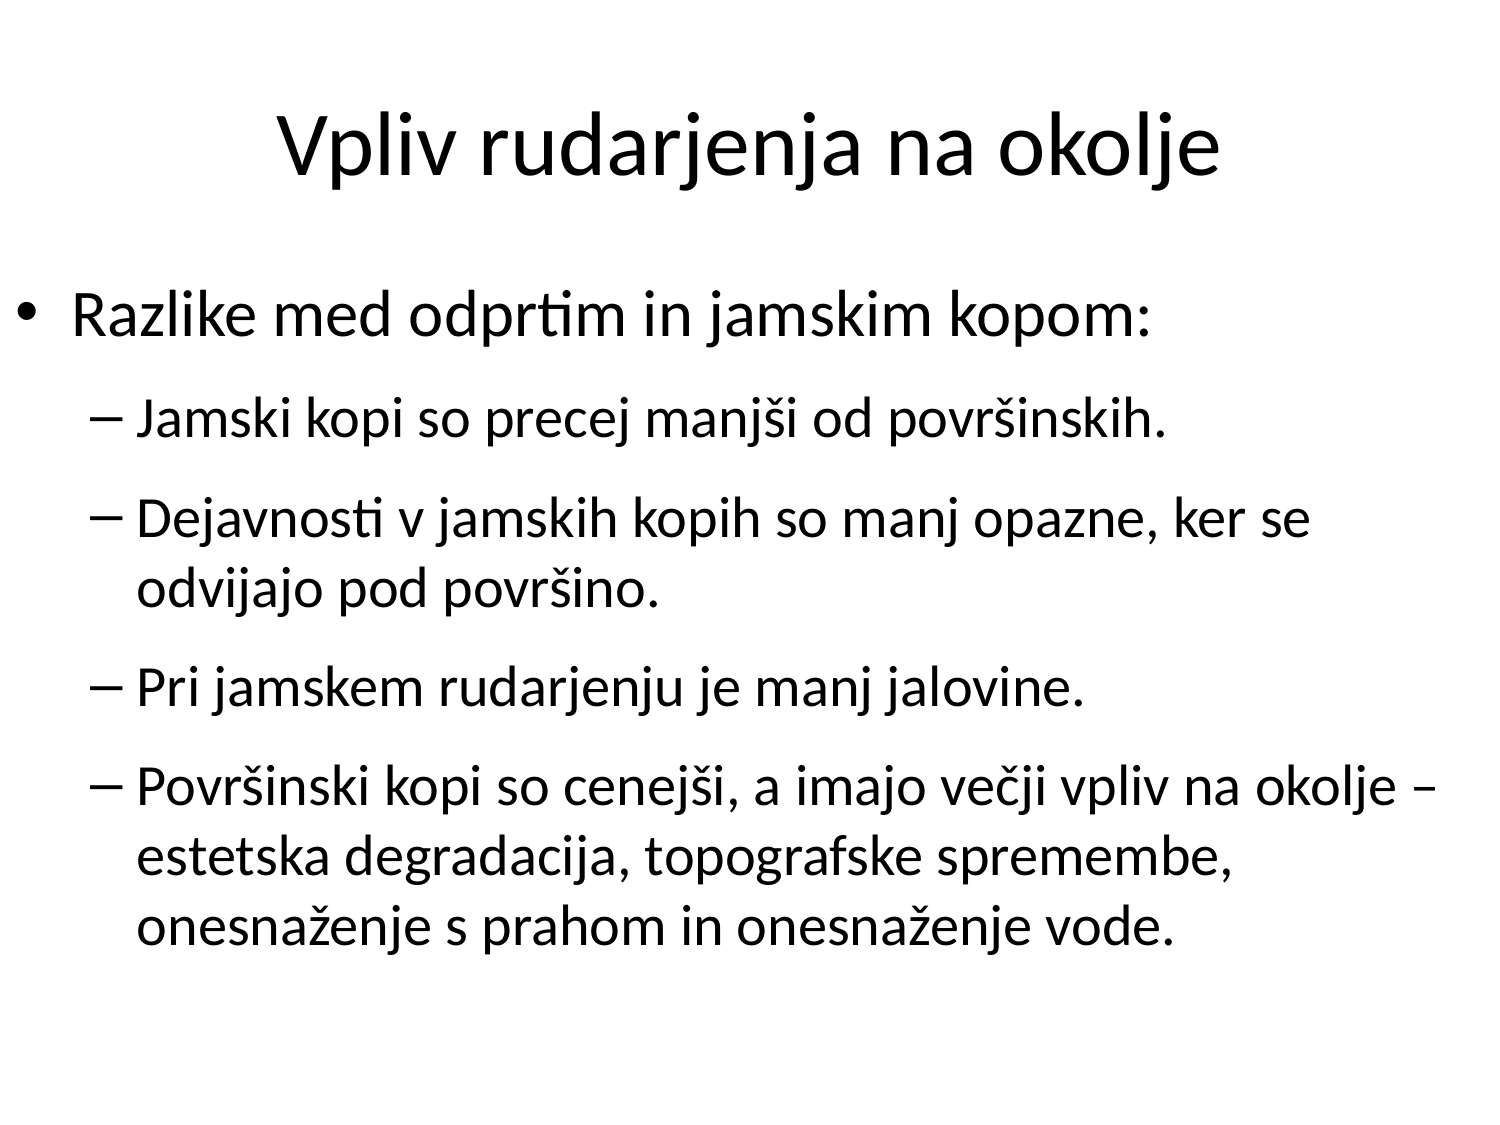

# Vpliv rudarjenja na okolje
Razlike med odprtim in jamskim kopom:
Jamski kopi so precej manjši od površinskih.
Dejavnosti v jamskih kopih so manj opazne, ker se odvijajo pod površino.
Pri jamskem rudarjenju je manj jalovine.
Površinski kopi so cenejši, a imajo večji vpliv na okolje – estetska degradacija, topografske spremembe, onesnaženje s prahom in onesnaženje vode.